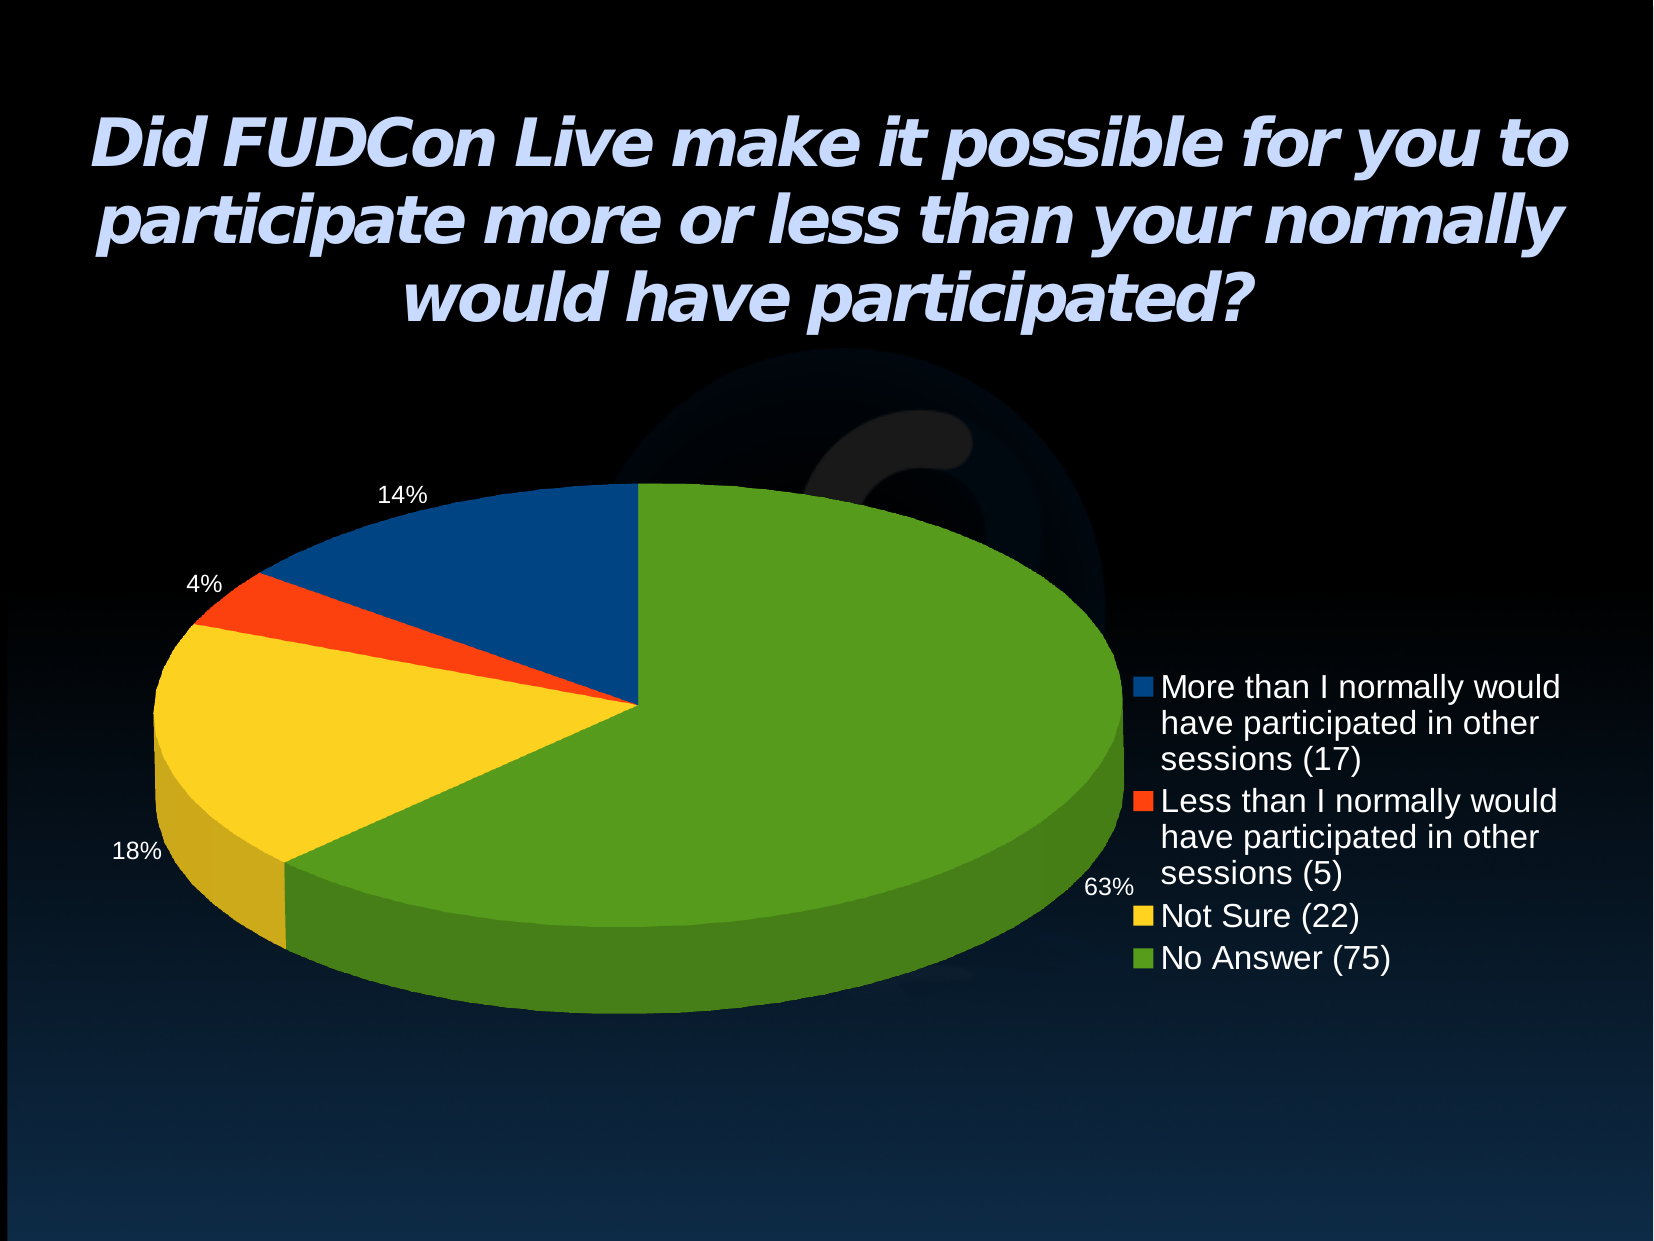

# Did FUDCon Live make it possible for you to participate more or less than your normally would have participated?
[unsupported chart]